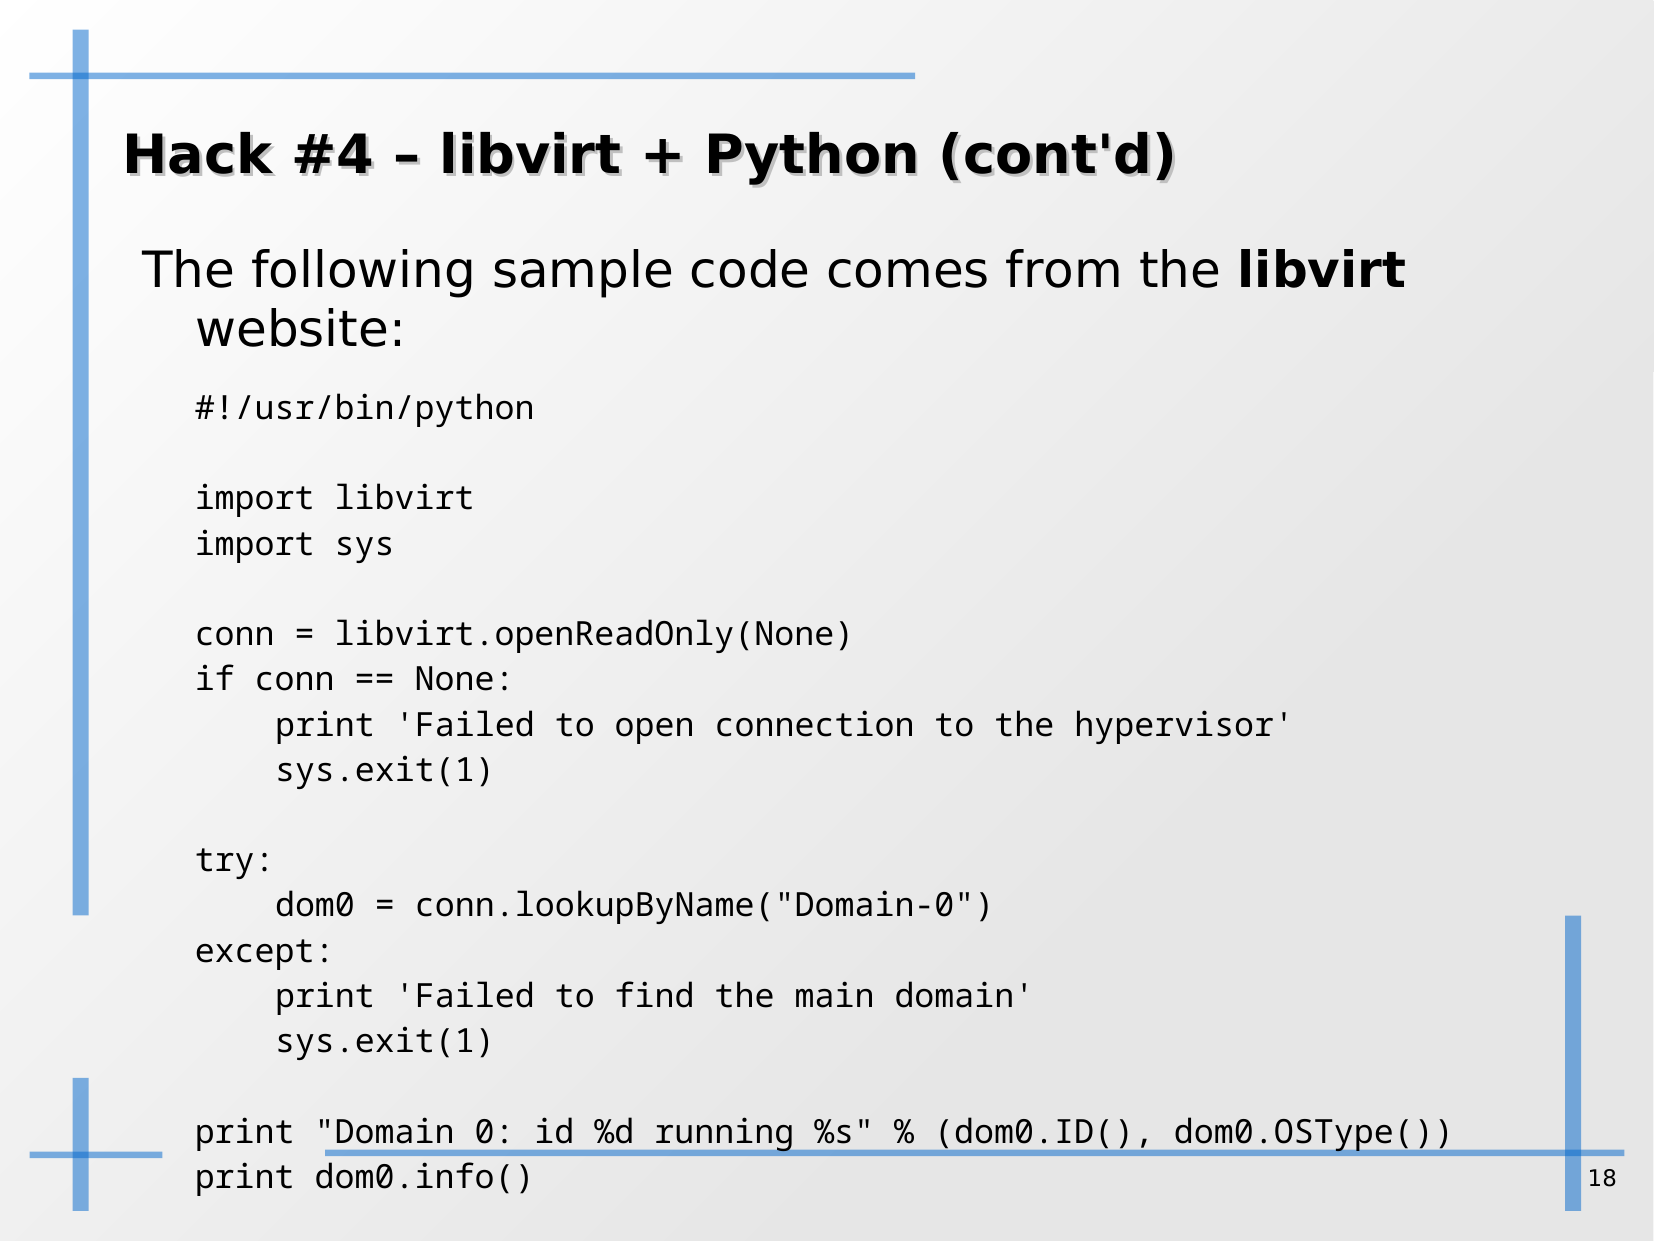

# Hack #4 – libvirt + Python (cont'd)
The following sample code comes from the libvirt website:
#!/usr/bin/python
import libvirt
import sys
conn = libvirt.openReadOnly(None)
if conn == None:
 print 'Failed to open connection to the hypervisor'
 sys.exit(1)
try:
 dom0 = conn.lookupByName("Domain-0")
except:
 print 'Failed to find the main domain'
 sys.exit(1)
print "Domain 0: id %d running %s" % (dom0.ID(), dom0.OSType())
print dom0.info()